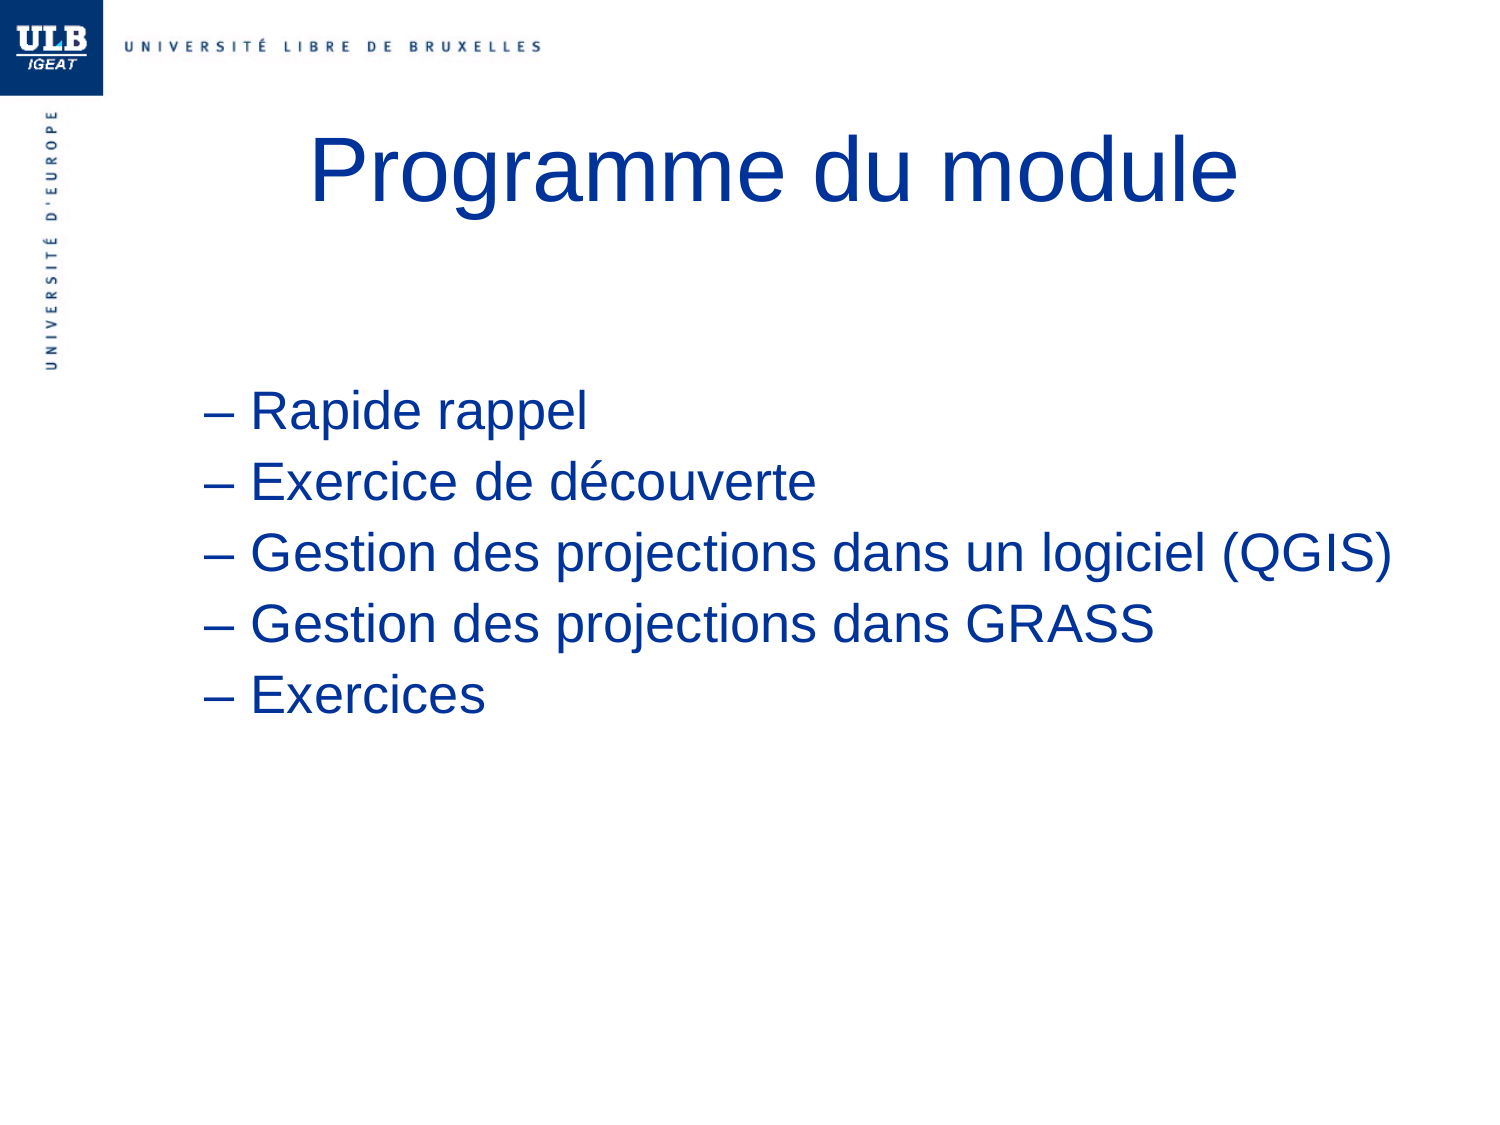

Programme du module
# Rapide rappel
Exercice de découverte
Gestion des projections dans un logiciel (QGIS)
Gestion des projections dans GRASS
Exercices